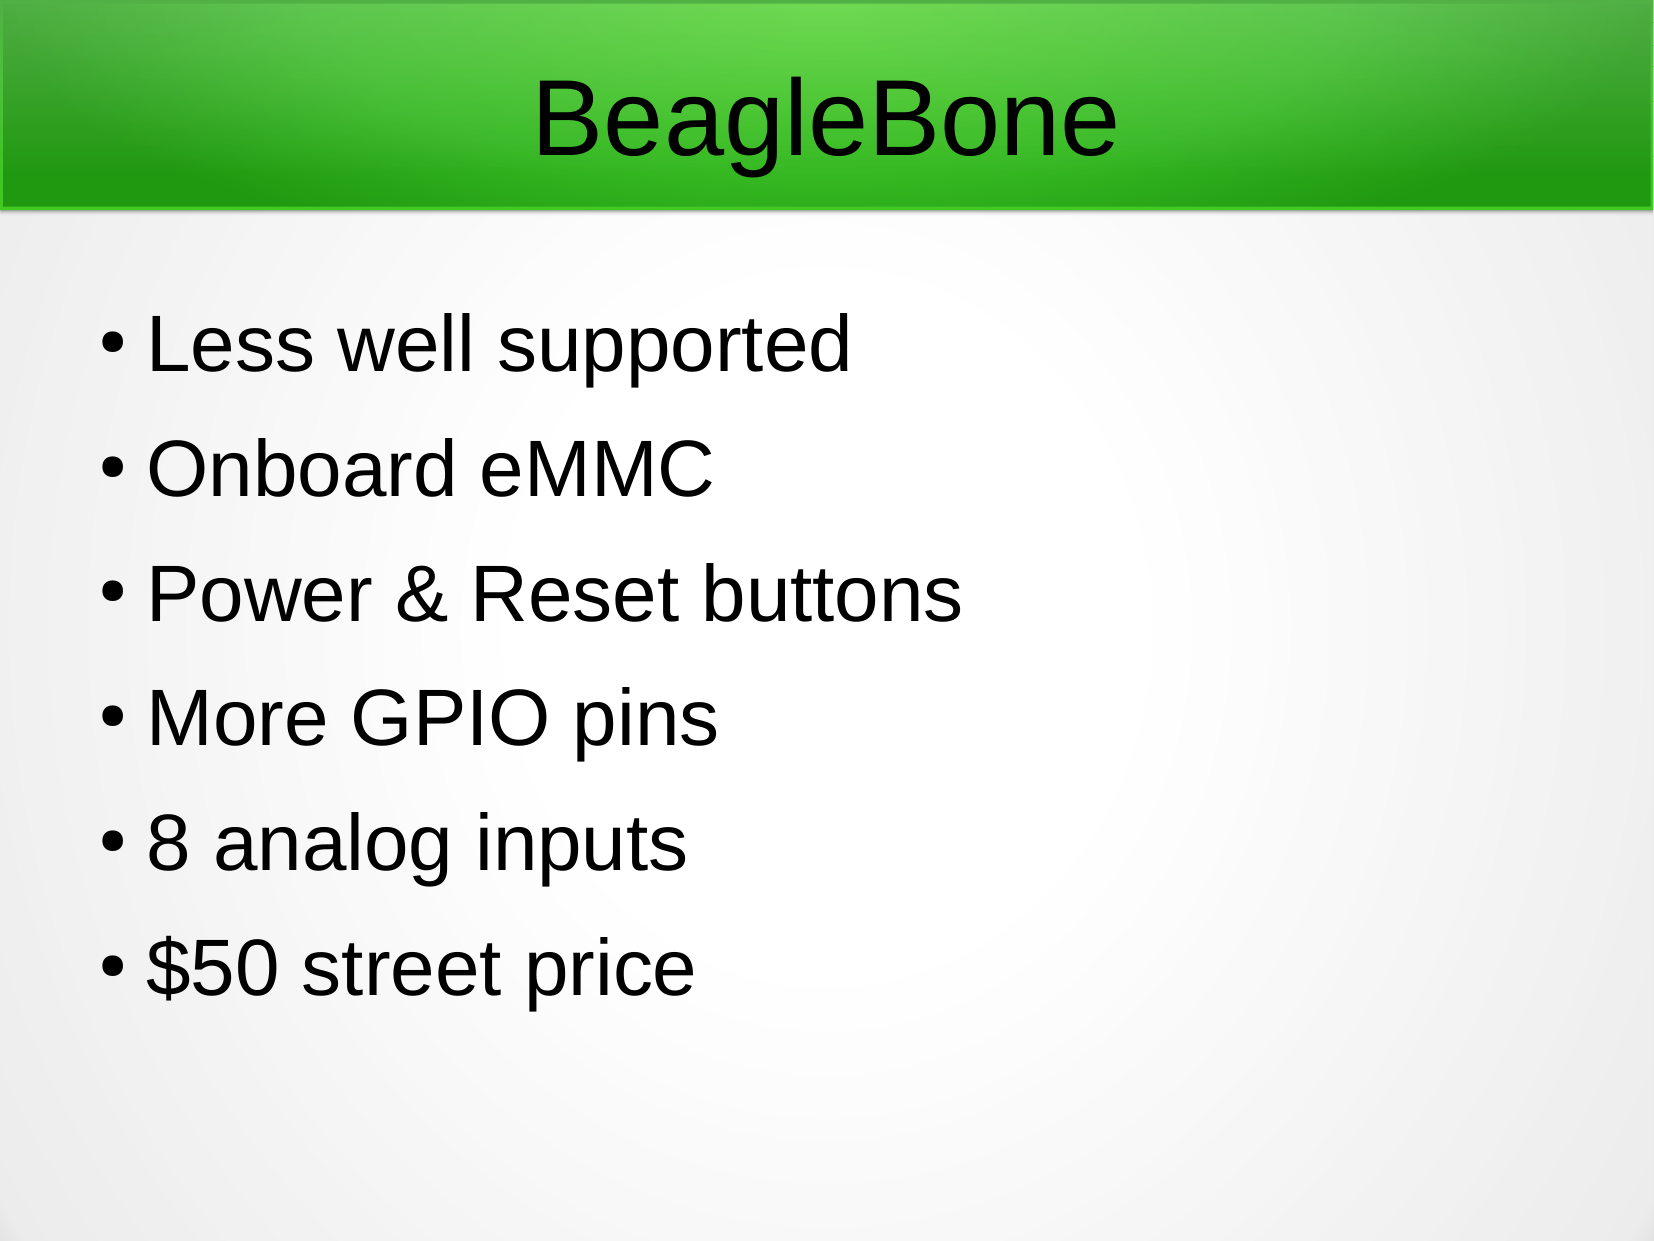

# BeagleBone
Less well supported
Onboard eMMC
Power & Reset buttons
More GPIO pins
8 analog inputs
$50 street price